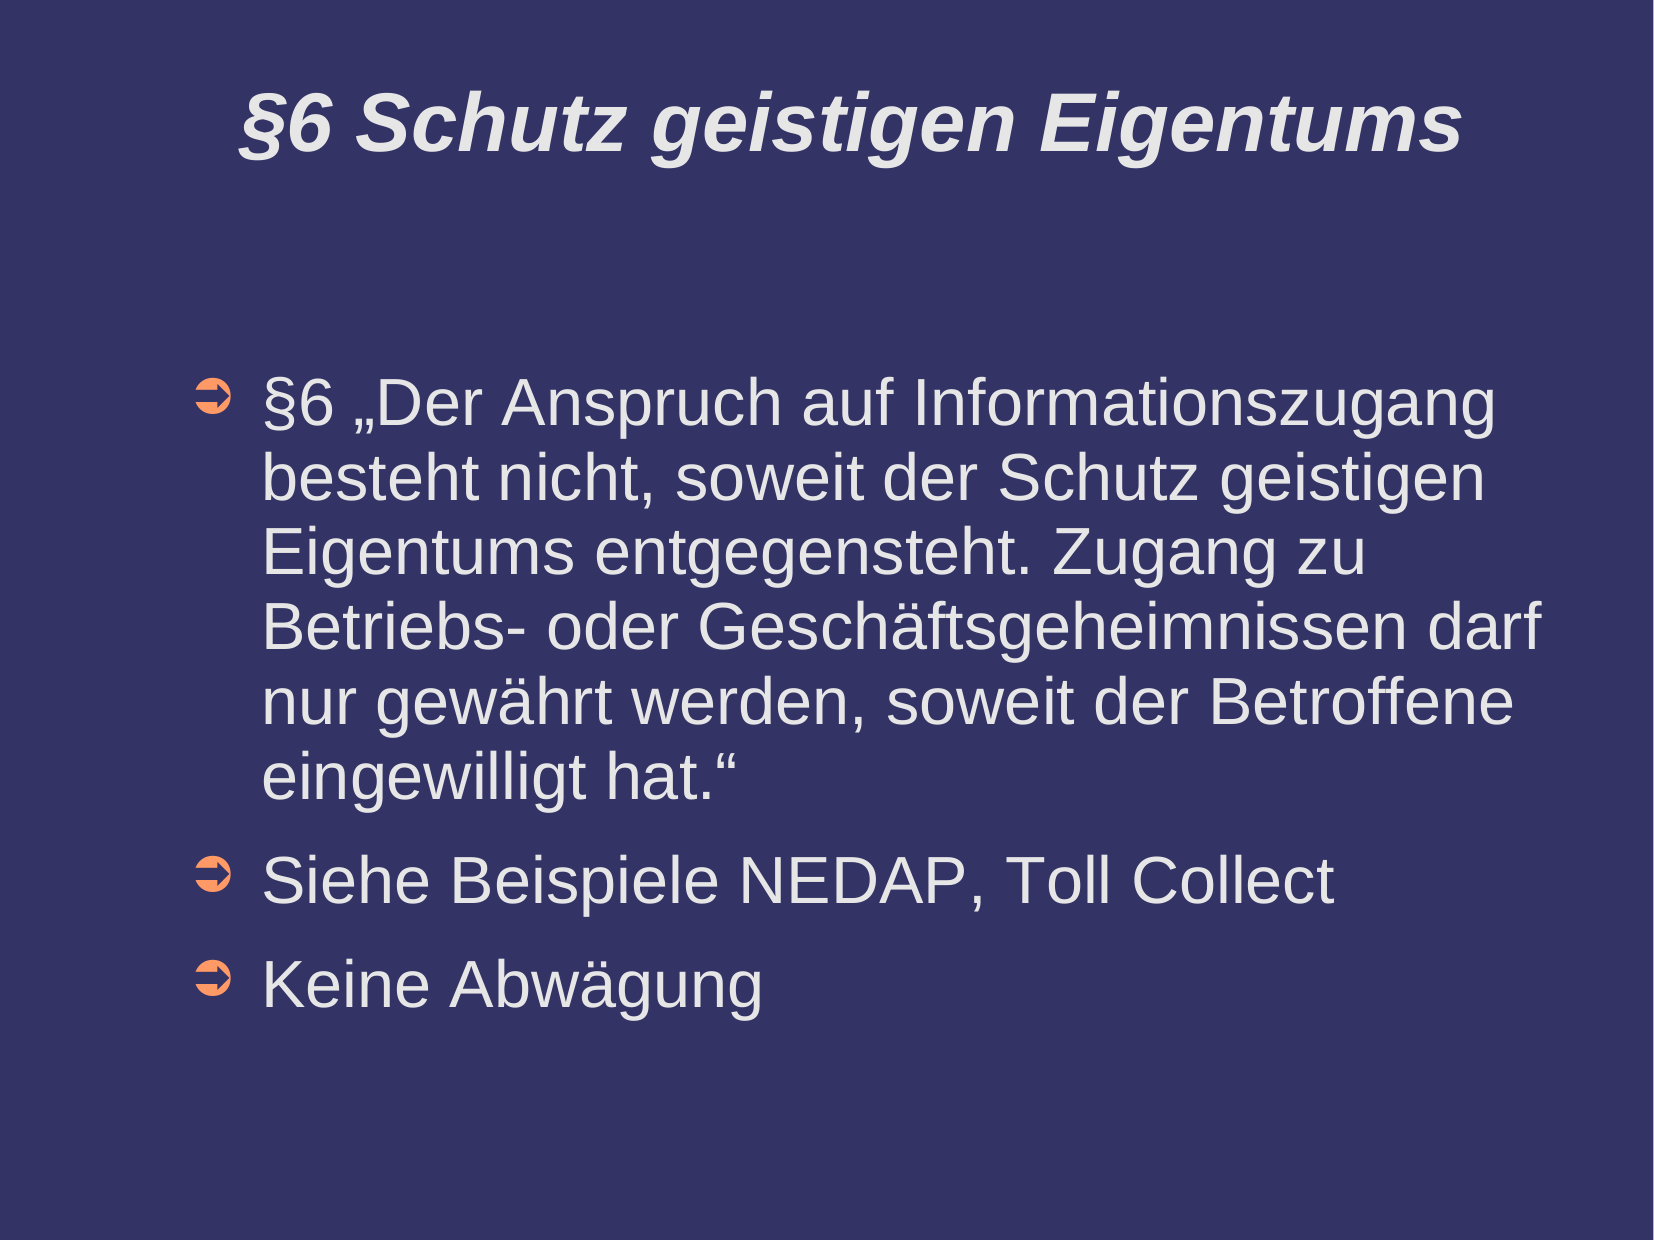

# §6 Schutz geistigen Eigentums
§6 „Der Anspruch auf Informationszugang besteht nicht, soweit der Schutz geistigen Eigentums entgegensteht. Zugang zu Betriebs- oder Geschäftsgeheimnissen darf nur gewährt werden, soweit der Betroffene eingewilligt hat.“
Siehe Beispiele NEDAP, Toll Collect
Keine Abwägung